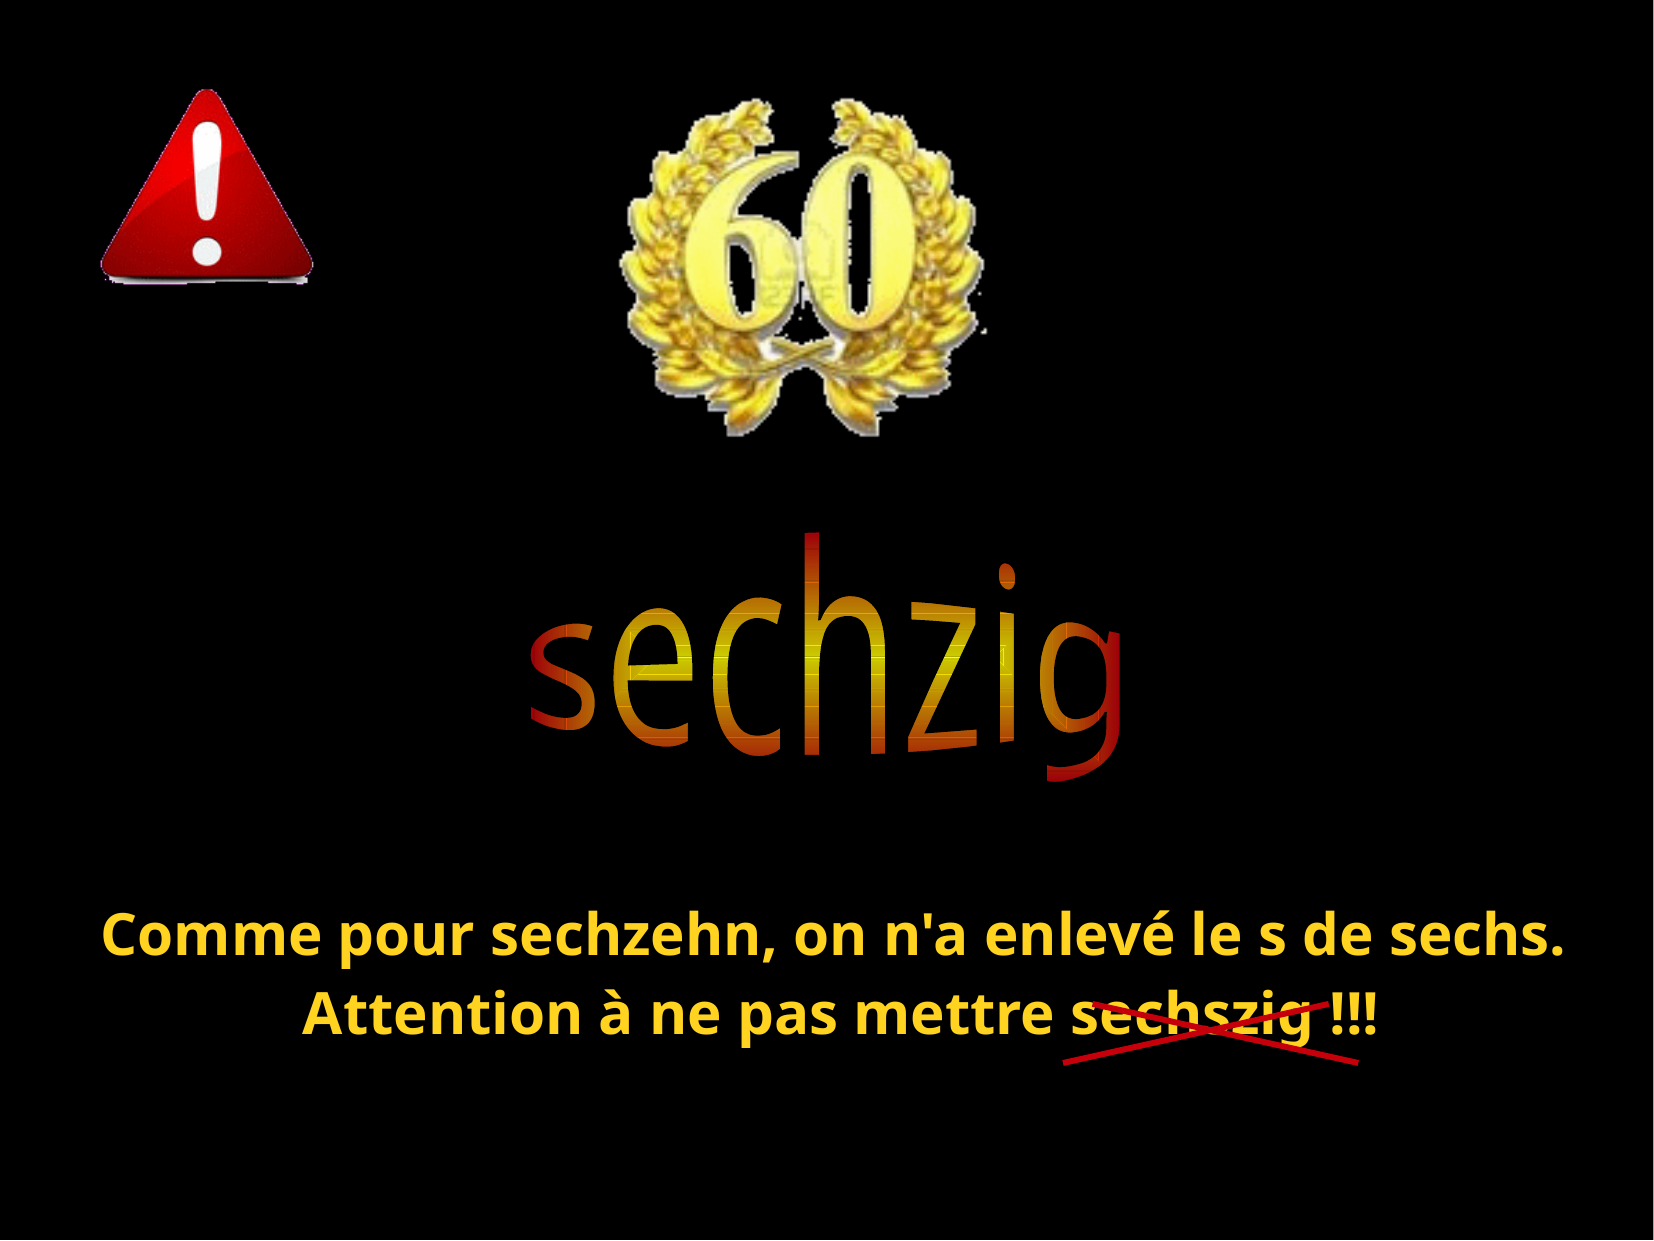

sechzig
Comme pour sechzehn, on n'a enlevé le s de sechs.
Attention à ne pas mettre sechszig !!!